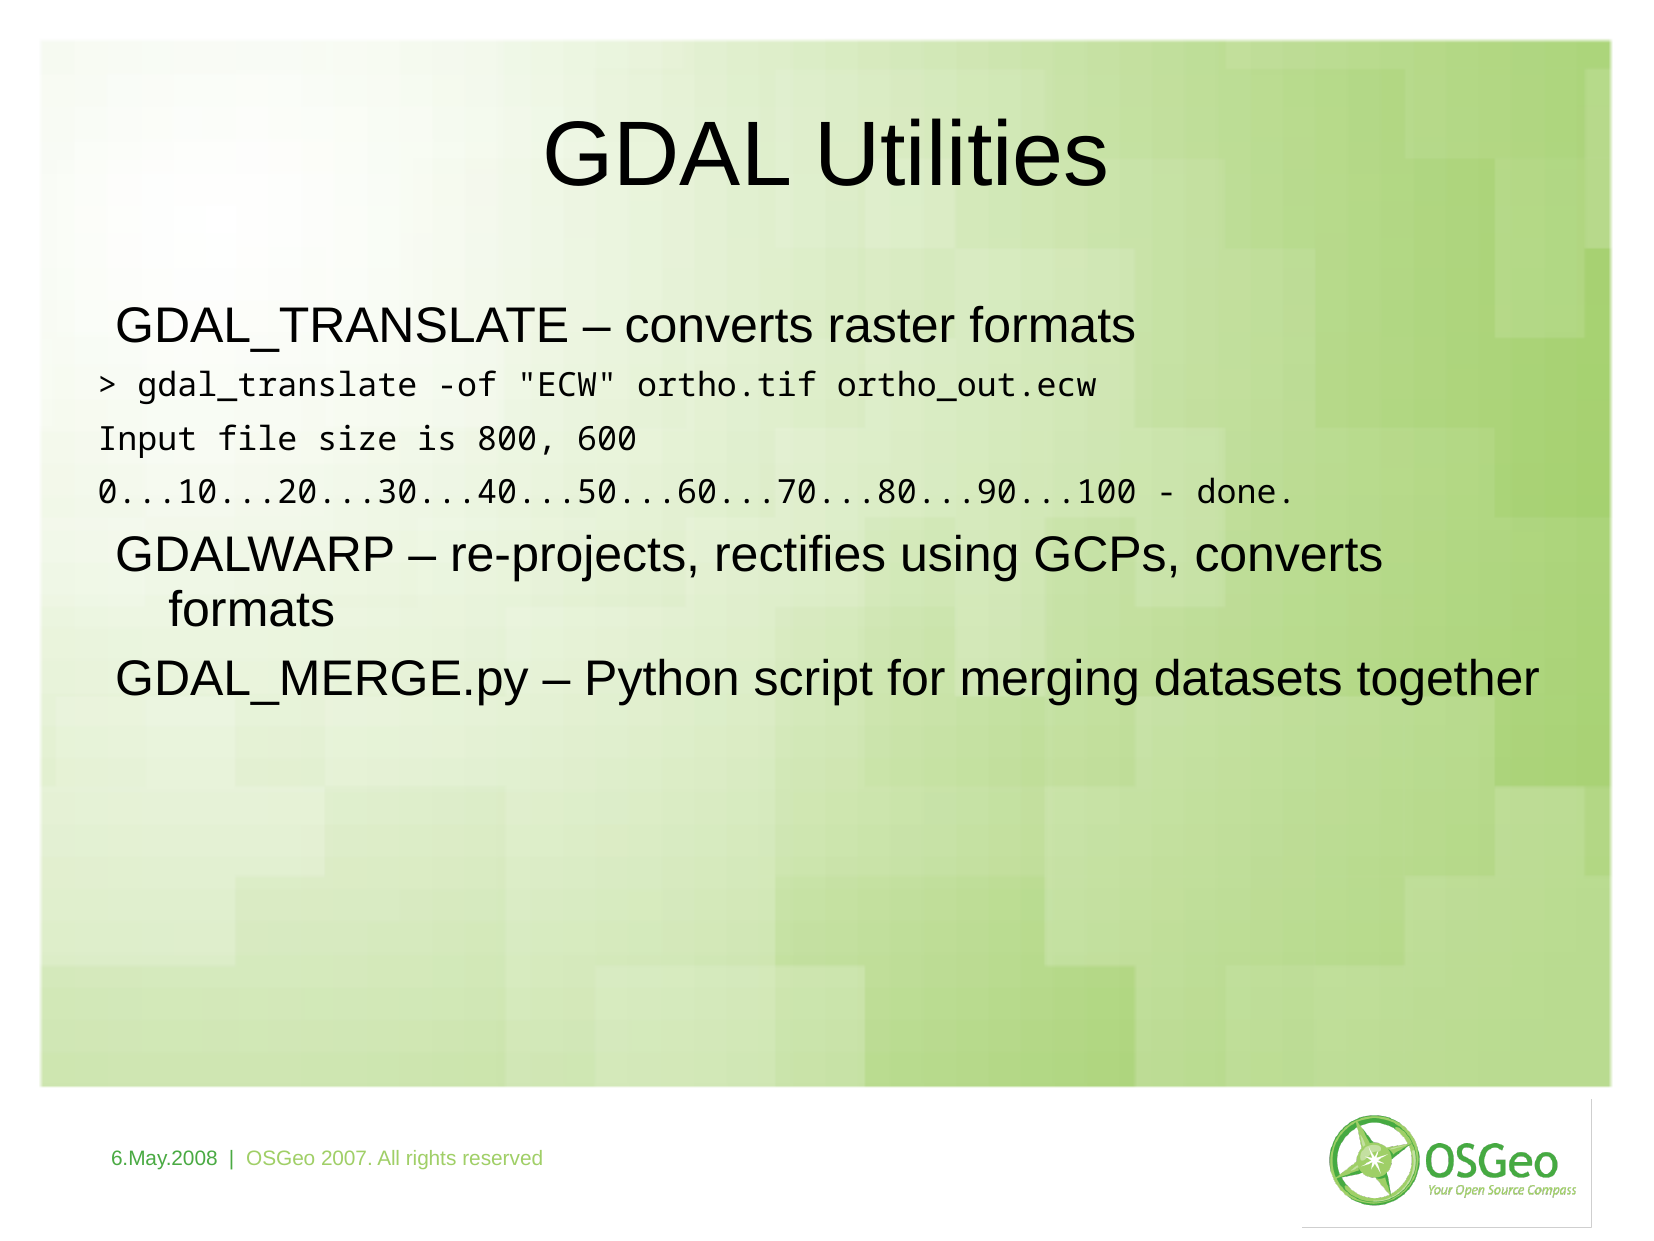

# GDAL Utilities
GDAL_TRANSLATE – converts raster formats
> gdal_translate -of "ECW" ortho.tif ortho_out.ecw
Input file size is 800, 600
0...10...20...30...40...50...60...70...80...90...100 - done.
GDALWARP – re-projects, rectifies using GCPs, converts formats
GDAL_MERGE.py – Python script for merging datasets together